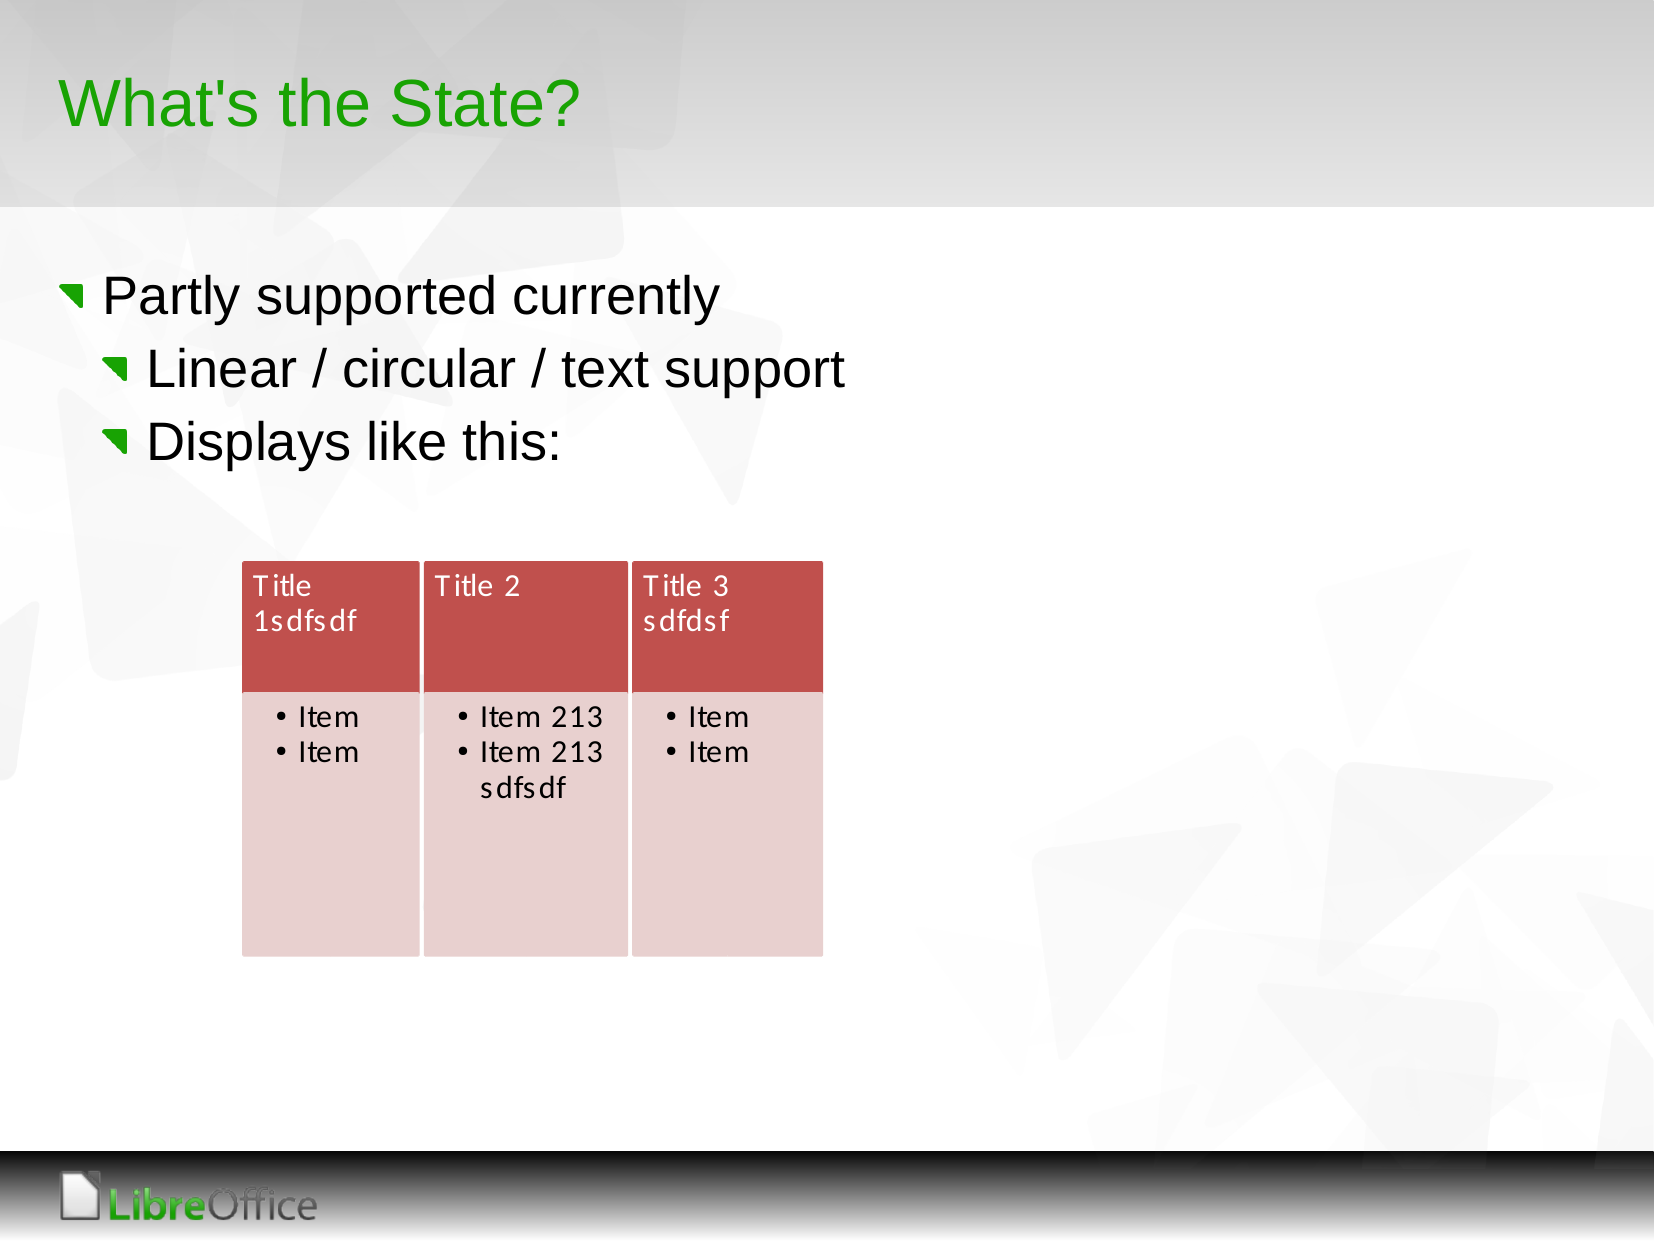

# What's the State?
Partly supported currently
Linear / circular / text support
Displays like this: